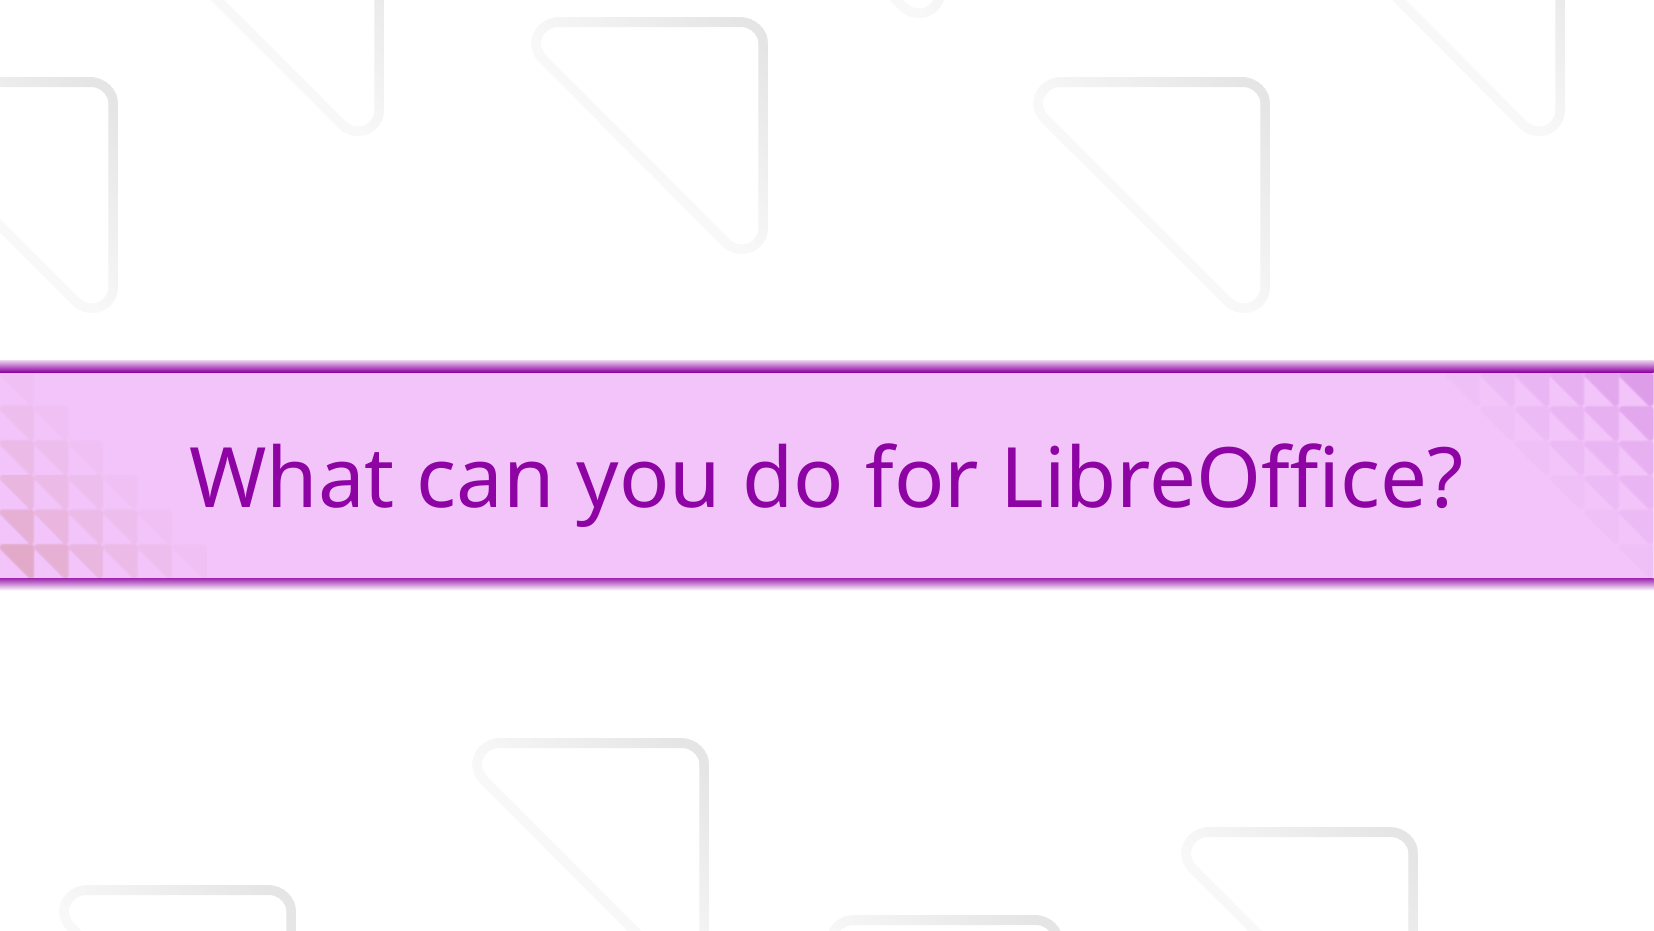

# What can you do for LibreOffice?
24